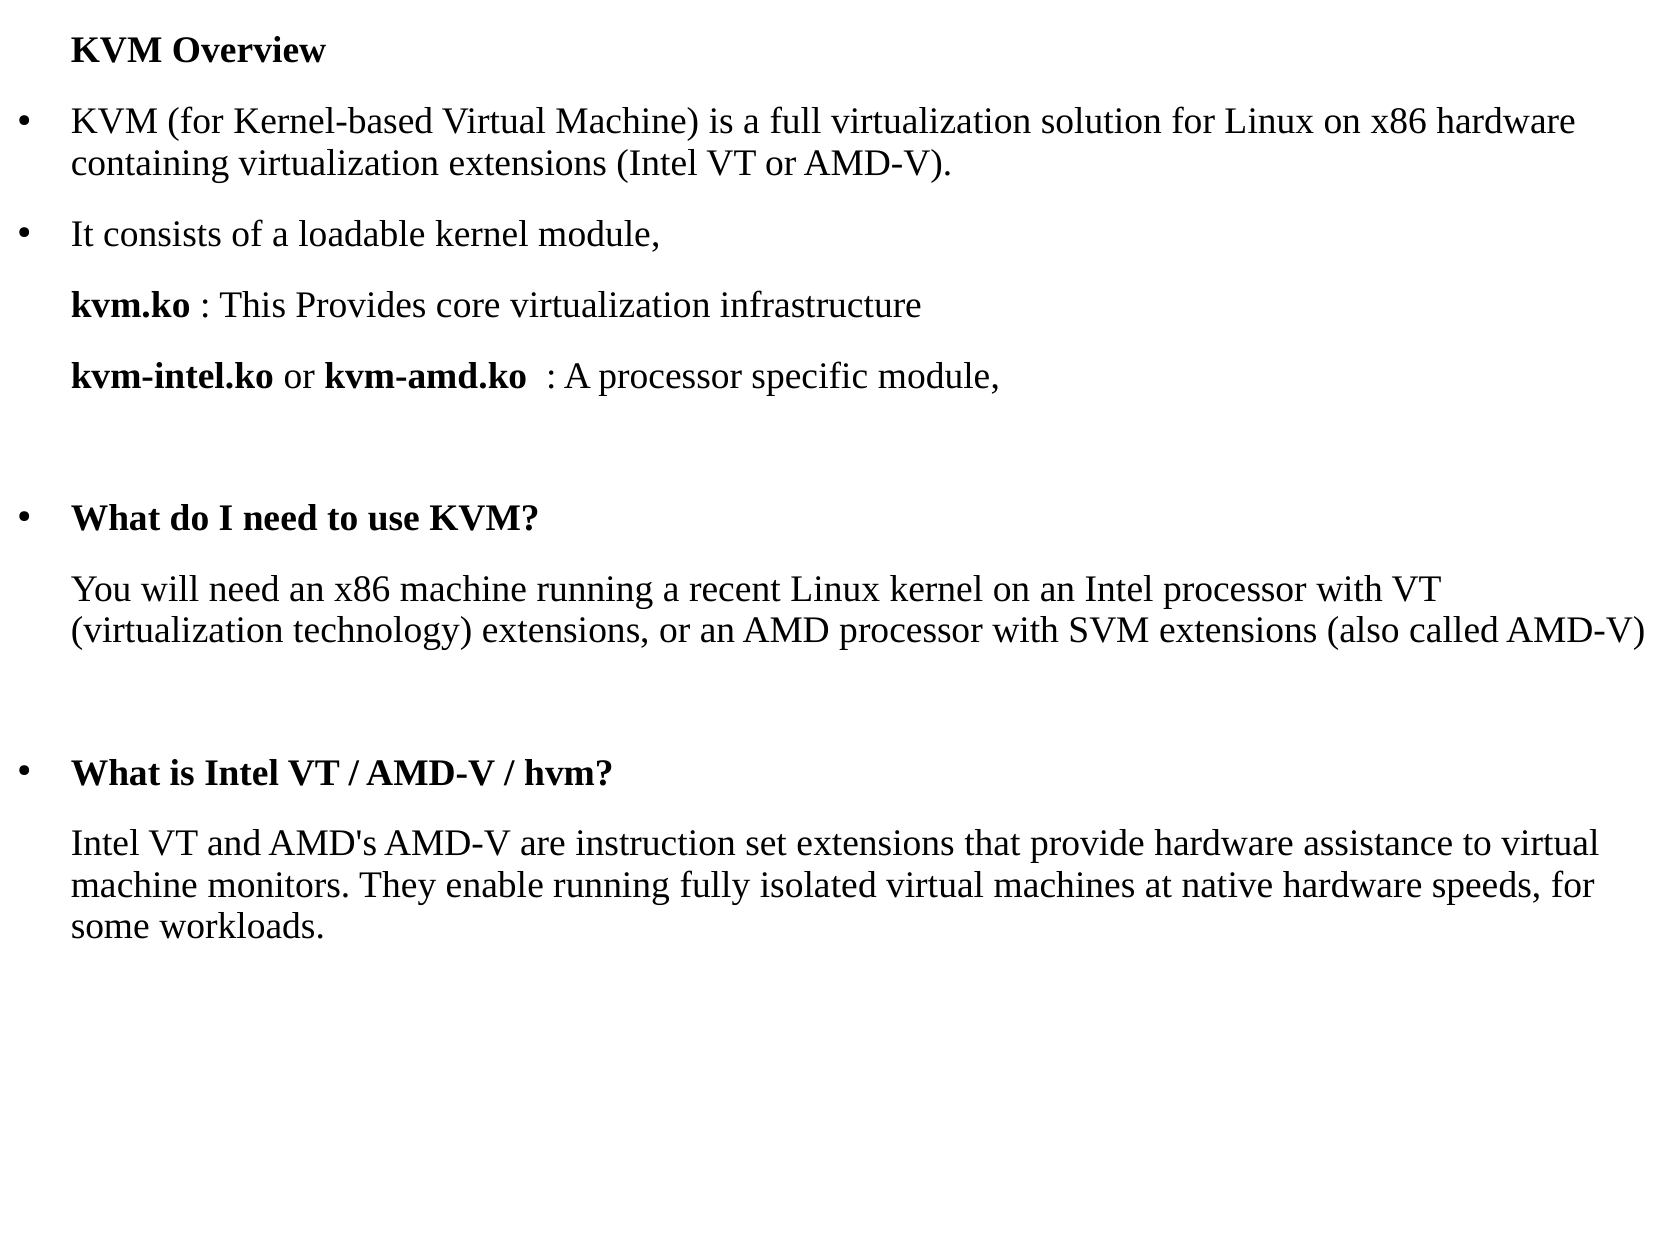

# KVM Overview
KVM (for Kernel-based Virtual Machine) is a full virtualization solution for Linux on x86 hardware containing virtualization extensions (Intel VT or AMD-V).
It consists of a loadable kernel module,
kvm.ko : This Provides core virtualization infrastructure
kvm-intel.ko or kvm-amd.ko : A processor specific module,
What do I need to use KVM?
You will need an x86 machine running a recent Linux kernel on an Intel processor with VT (virtualization technology) extensions, or an AMD processor with SVM extensions (also called AMD-V)
What is Intel VT / AMD-V / hvm?
Intel VT and AMD's AMD-V are instruction set extensions that provide hardware assistance to virtual machine monitors. They enable running fully isolated virtual machines at native hardware speeds, for some workloads.